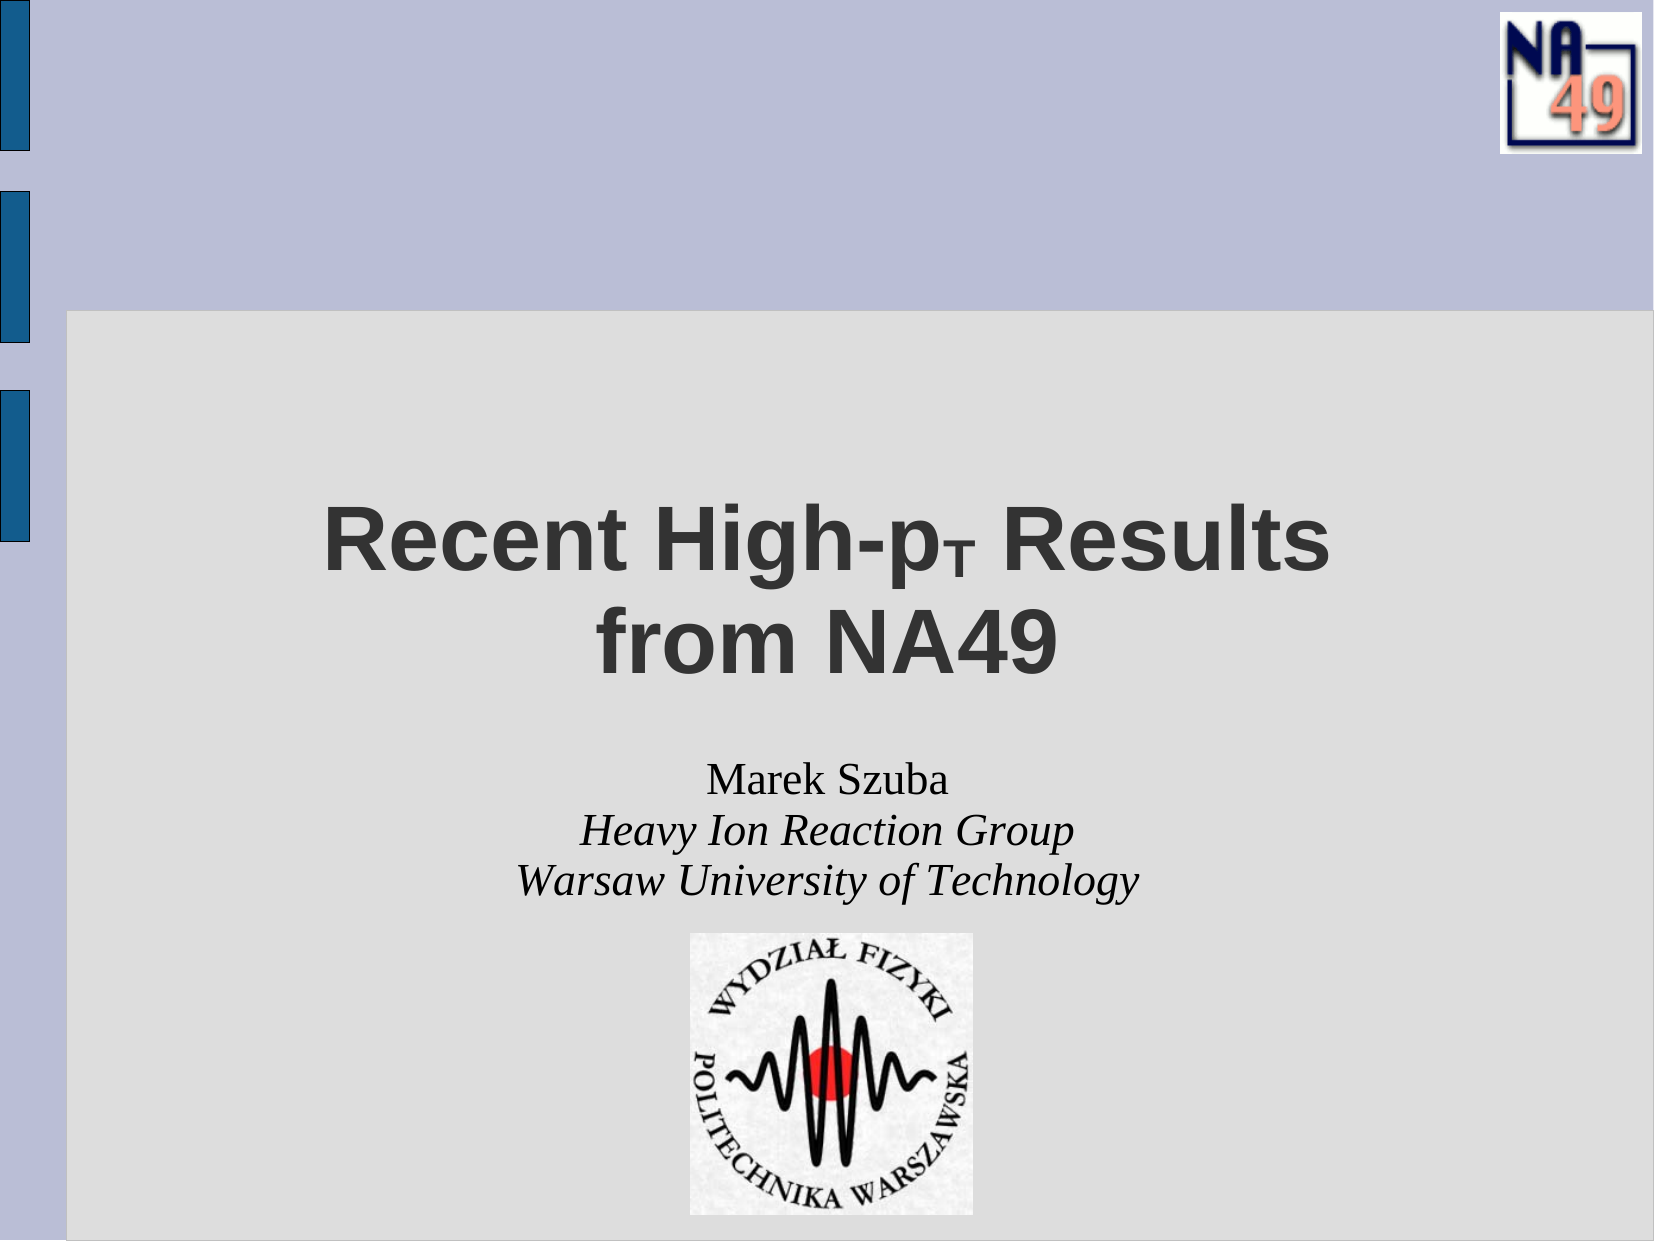

# Recent High-pT Results from NA49
Marek Szuba
Heavy Ion Reaction Group
Warsaw University of Technology